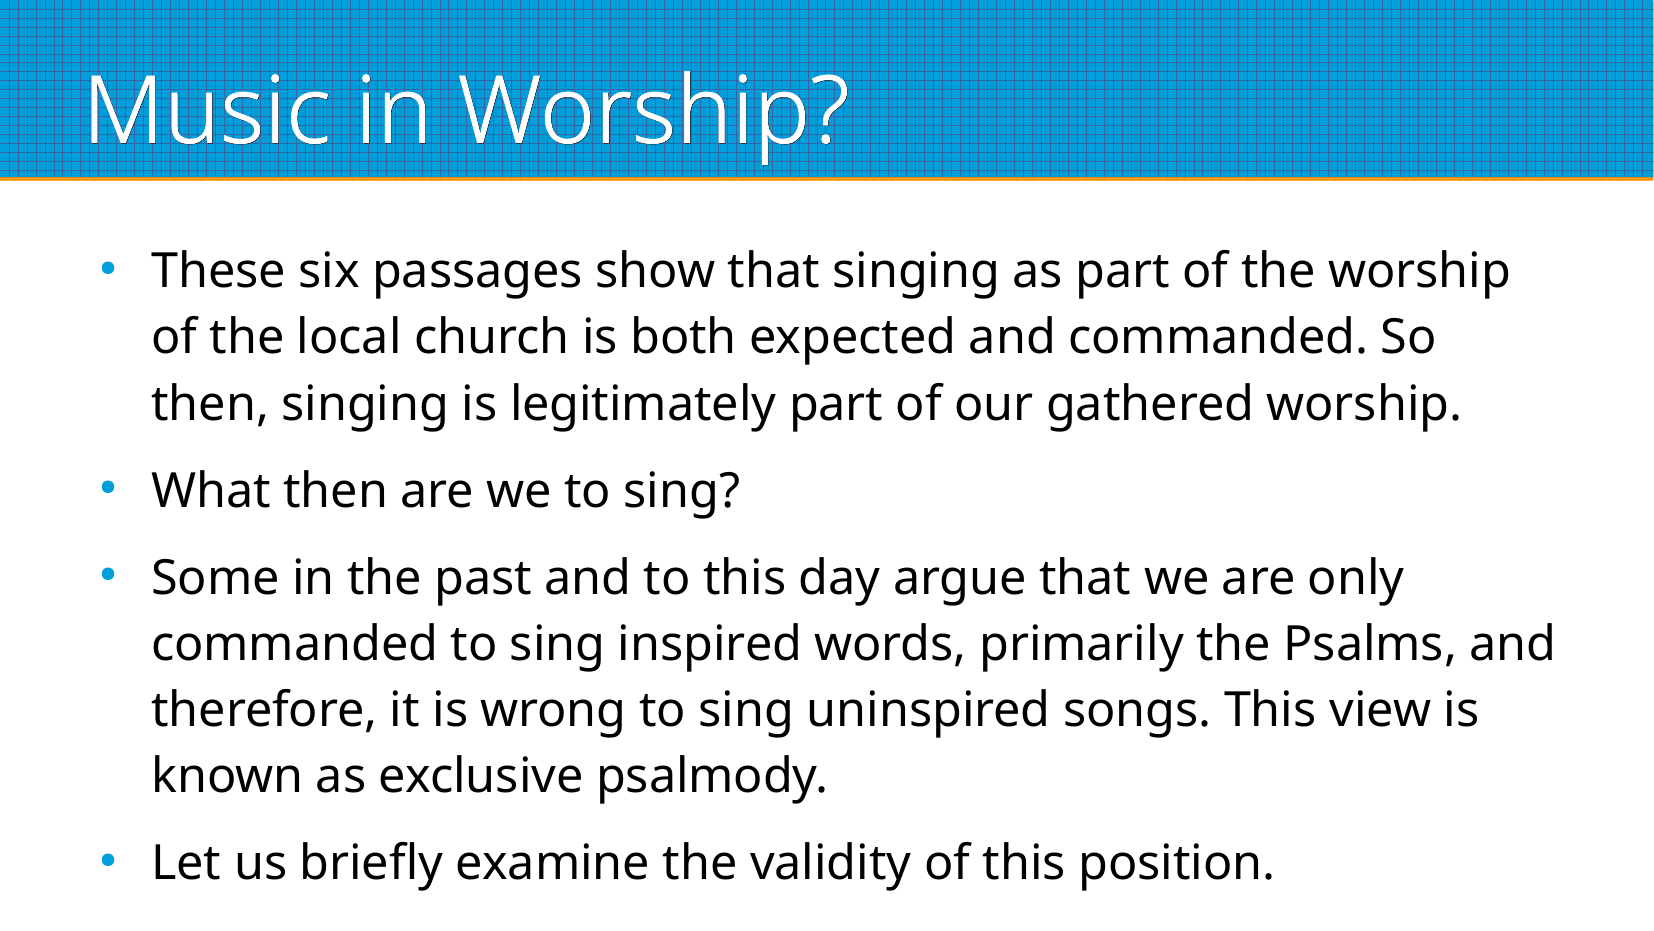

# Music in Worship?
These six passages show that singing as part of the worship of the local church is both expected and commanded. So then, singing is legitimately part of our gathered worship.
What then are we to sing?
Some in the past and to this day argue that we are only commanded to sing inspired words, primarily the Psalms, and therefore, it is wrong to sing uninspired songs. This view is known as exclusive psalmody.
Let us briefly examine the validity of this position.